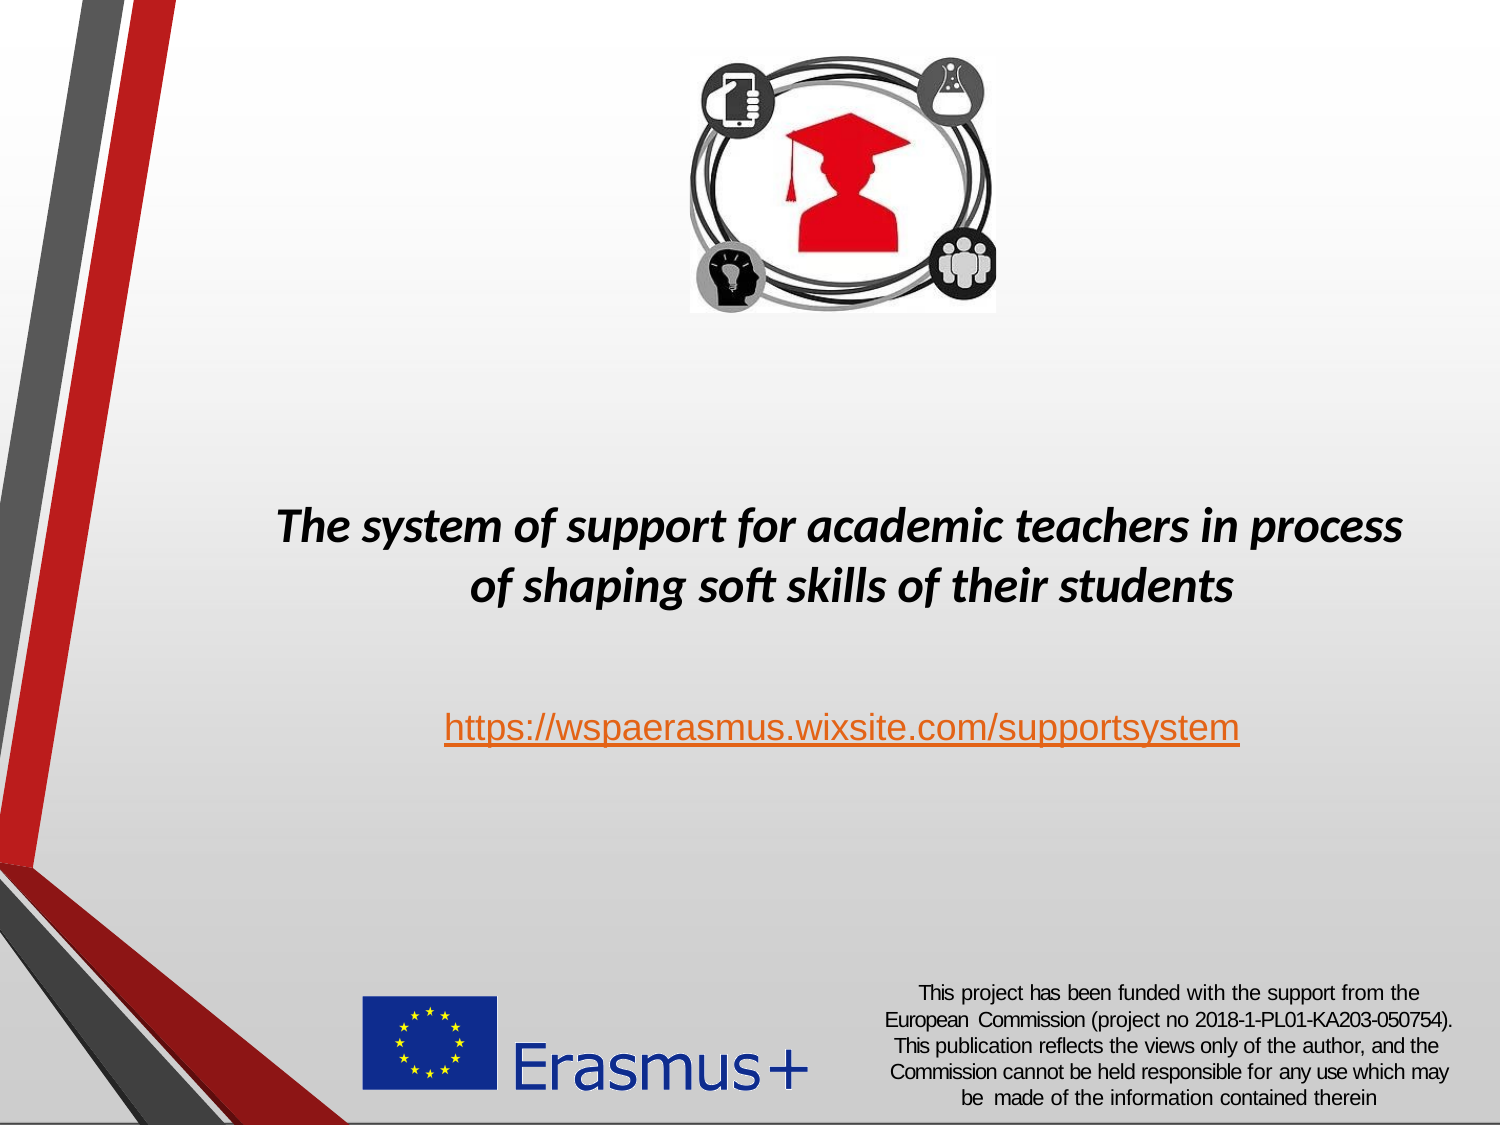

# The system of support for academic teachers in process of shaping soft skills of their students
https://wspaerasmus.wixsite.com/supportsystem
This project has been funded with the support from the European Commission (project no 2018-1-PL01-KA203-050754).
This publication reflects the views only of the author, and the Commission cannot be held responsible for any use which may be made of the information contained therein